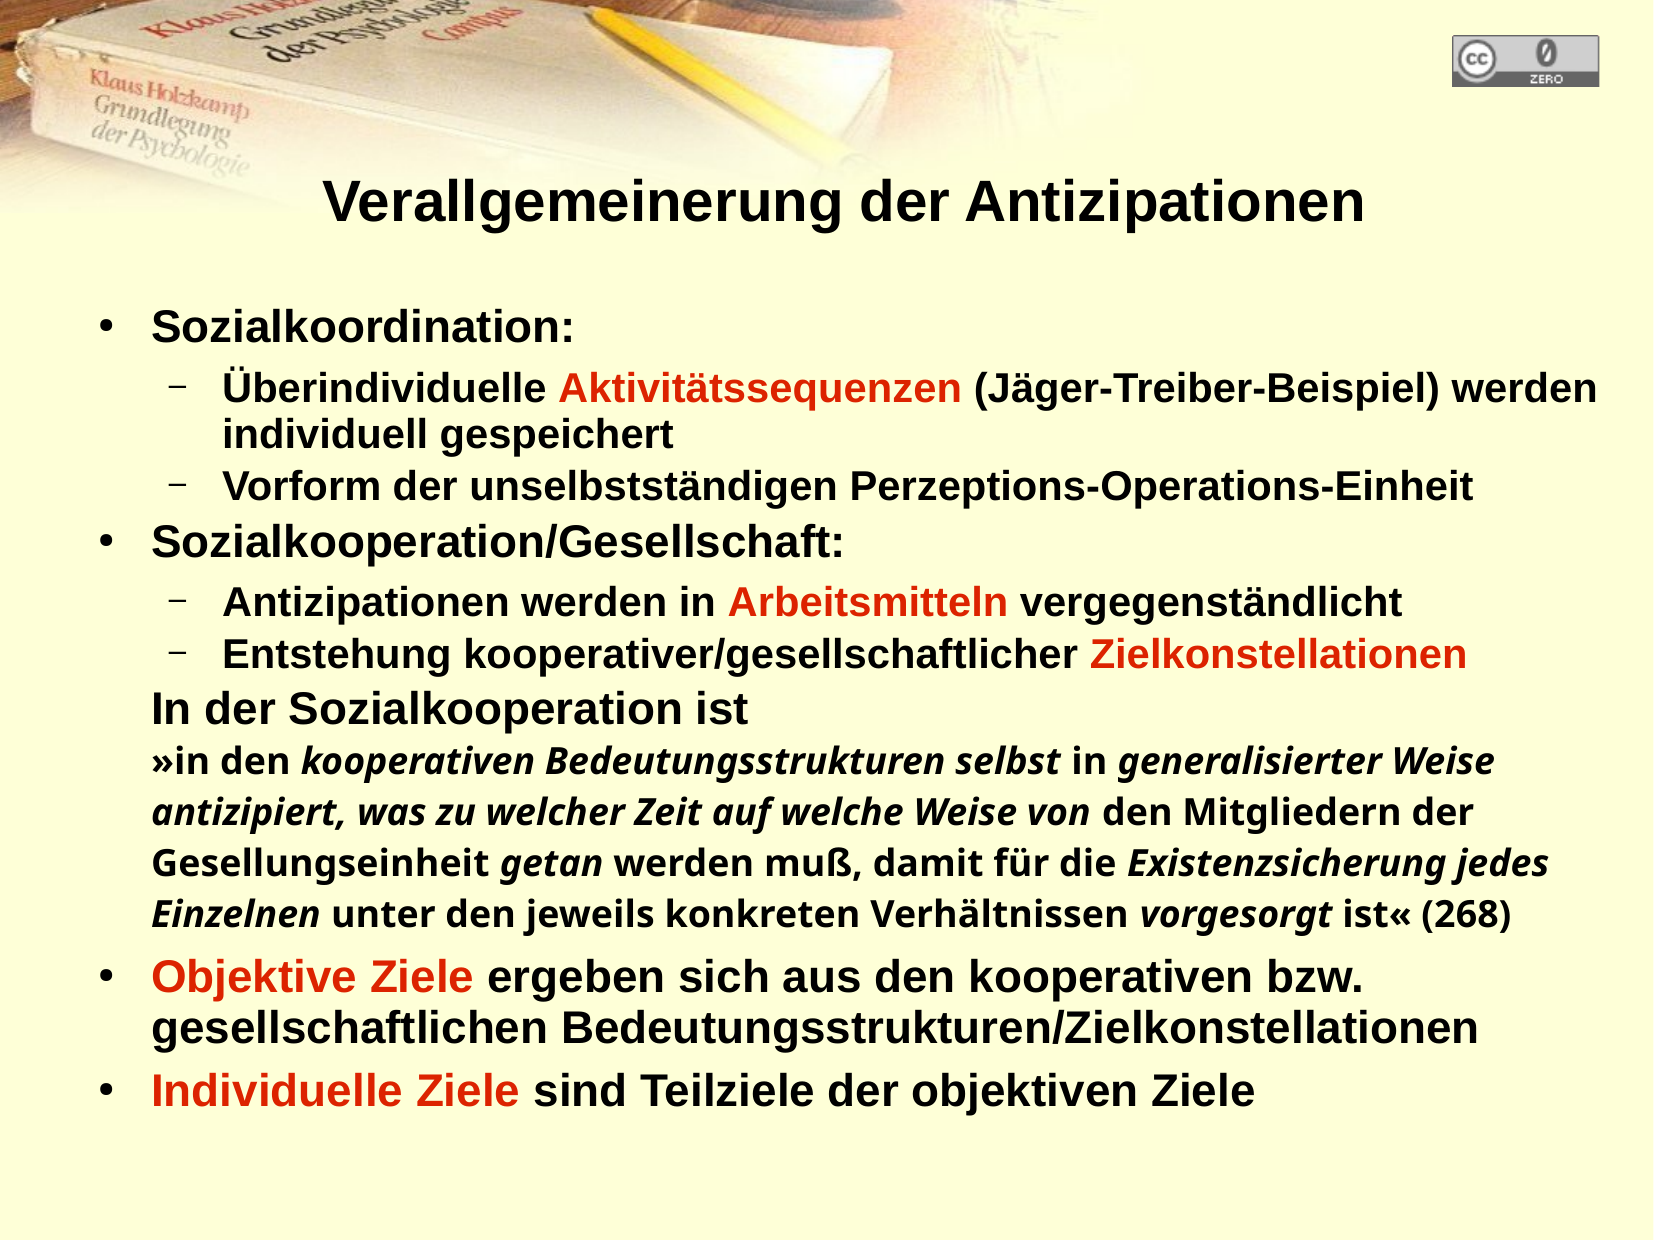

# Verallgemeinerung der Antizipationen
Sozialkoordination:
Überindividuelle Aktivitätssequenzen (Jäger-Treiber-Beispiel) werden individuell gespeichert
Vorform der unselbstständigen Perzeptions-Operations-Einheit
Sozialkooperation/Gesellschaft:
Antizipationen werden in Arbeitsmitteln vergegenständlicht
Entstehung kooperativer/gesellschaftlicher Zielkonstellationen
In der Sozialkooperation ist
»in den kooperativen Bedeutungsstrukturen selbst in generalisierter Weise antizipiert, was zu welcher Zeit auf welche Weise von den Mitgliedern der Gesellungseinheit getan werden muß, damit für die Existenzsicherung jedes Einzelnen unter den jeweils konkreten Verhältnissen vorgesorgt ist« (268)
Objektive Ziele ergeben sich aus den kooperativen bzw. gesellschaftlichen Bedeutungsstrukturen/Zielkonstellationen
Individuelle Ziele sind Teilziele der objektiven Ziele